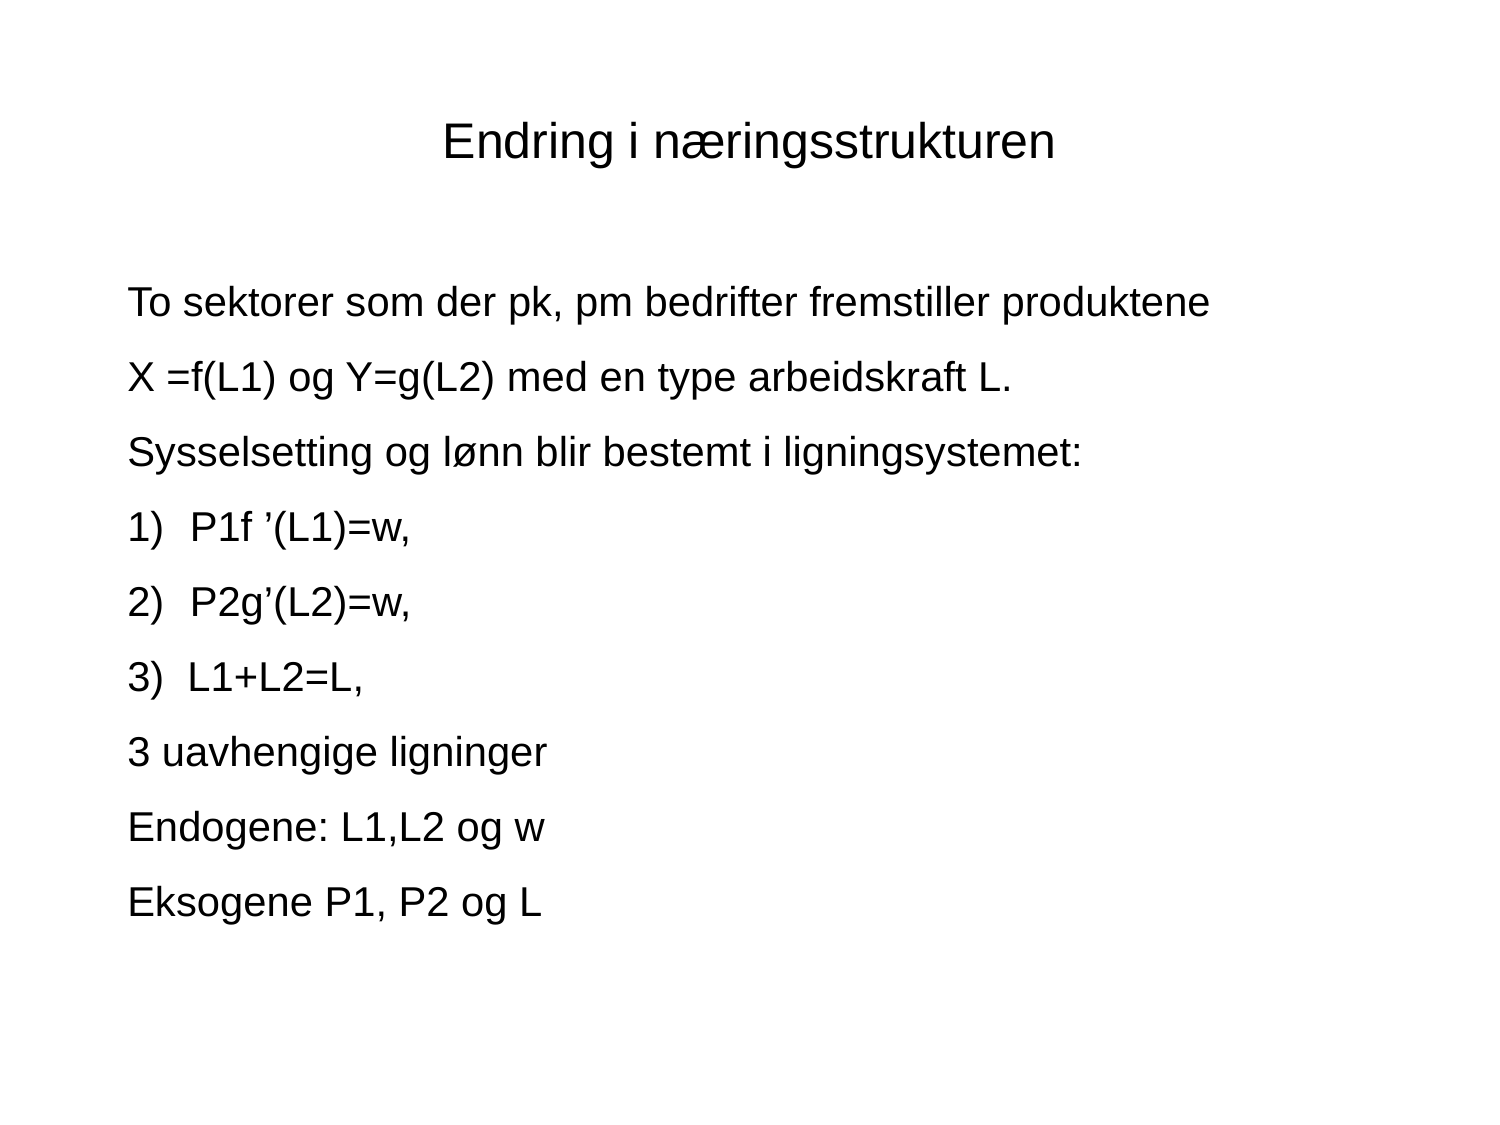

# Endring i næringsstrukturen
To sektorer som der pk, pm bedrifter fremstiller produktene
X =f(L1) og Y=g(L2) med en type arbeidskraft L.
Sysselsetting og lønn blir bestemt i ligningsystemet:
P1f ’(L1)=w,
P2g’(L2)=w,
3) L1+L2=L,
3 uavhengige ligninger
Endogene: L1,L2 og w
Eksogene P1, P2 og L